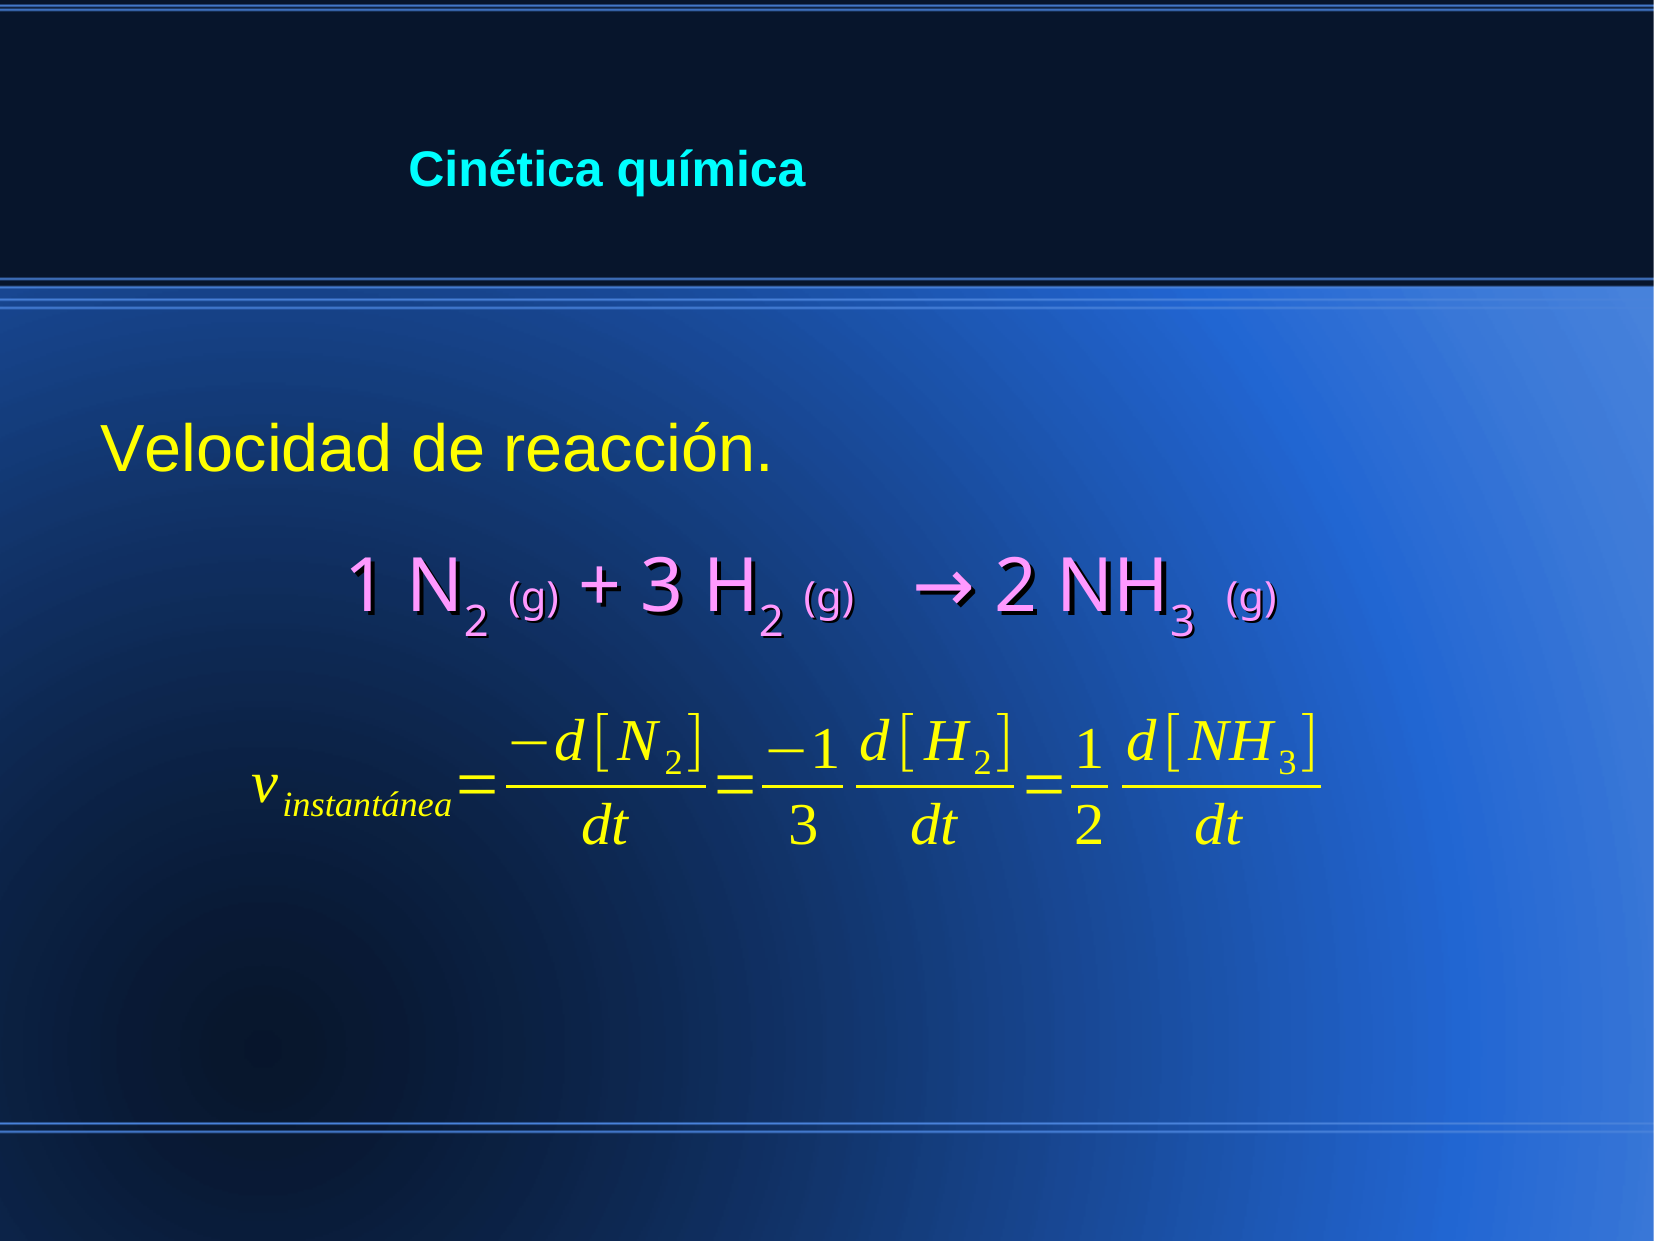

# Cinética química
Velocidad de reacción.
 1 N2 (g) + 3 H2 (g) → 2 NH3 (g)